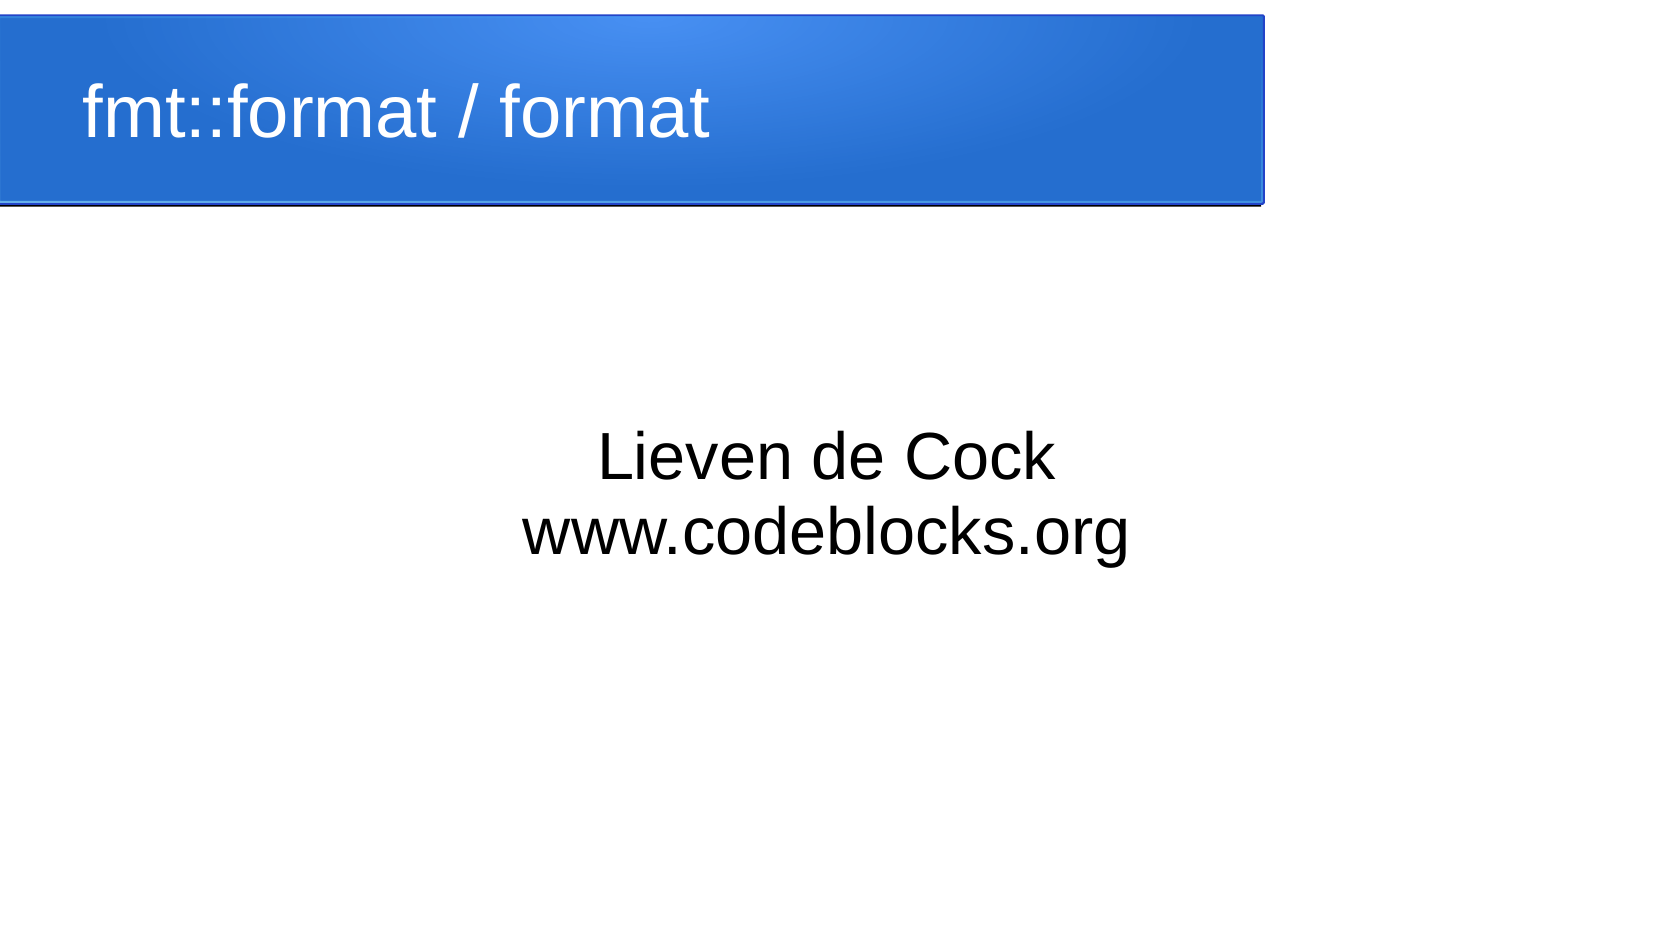

# fmt::format / format
Lieven de Cock
www.codeblocks.org